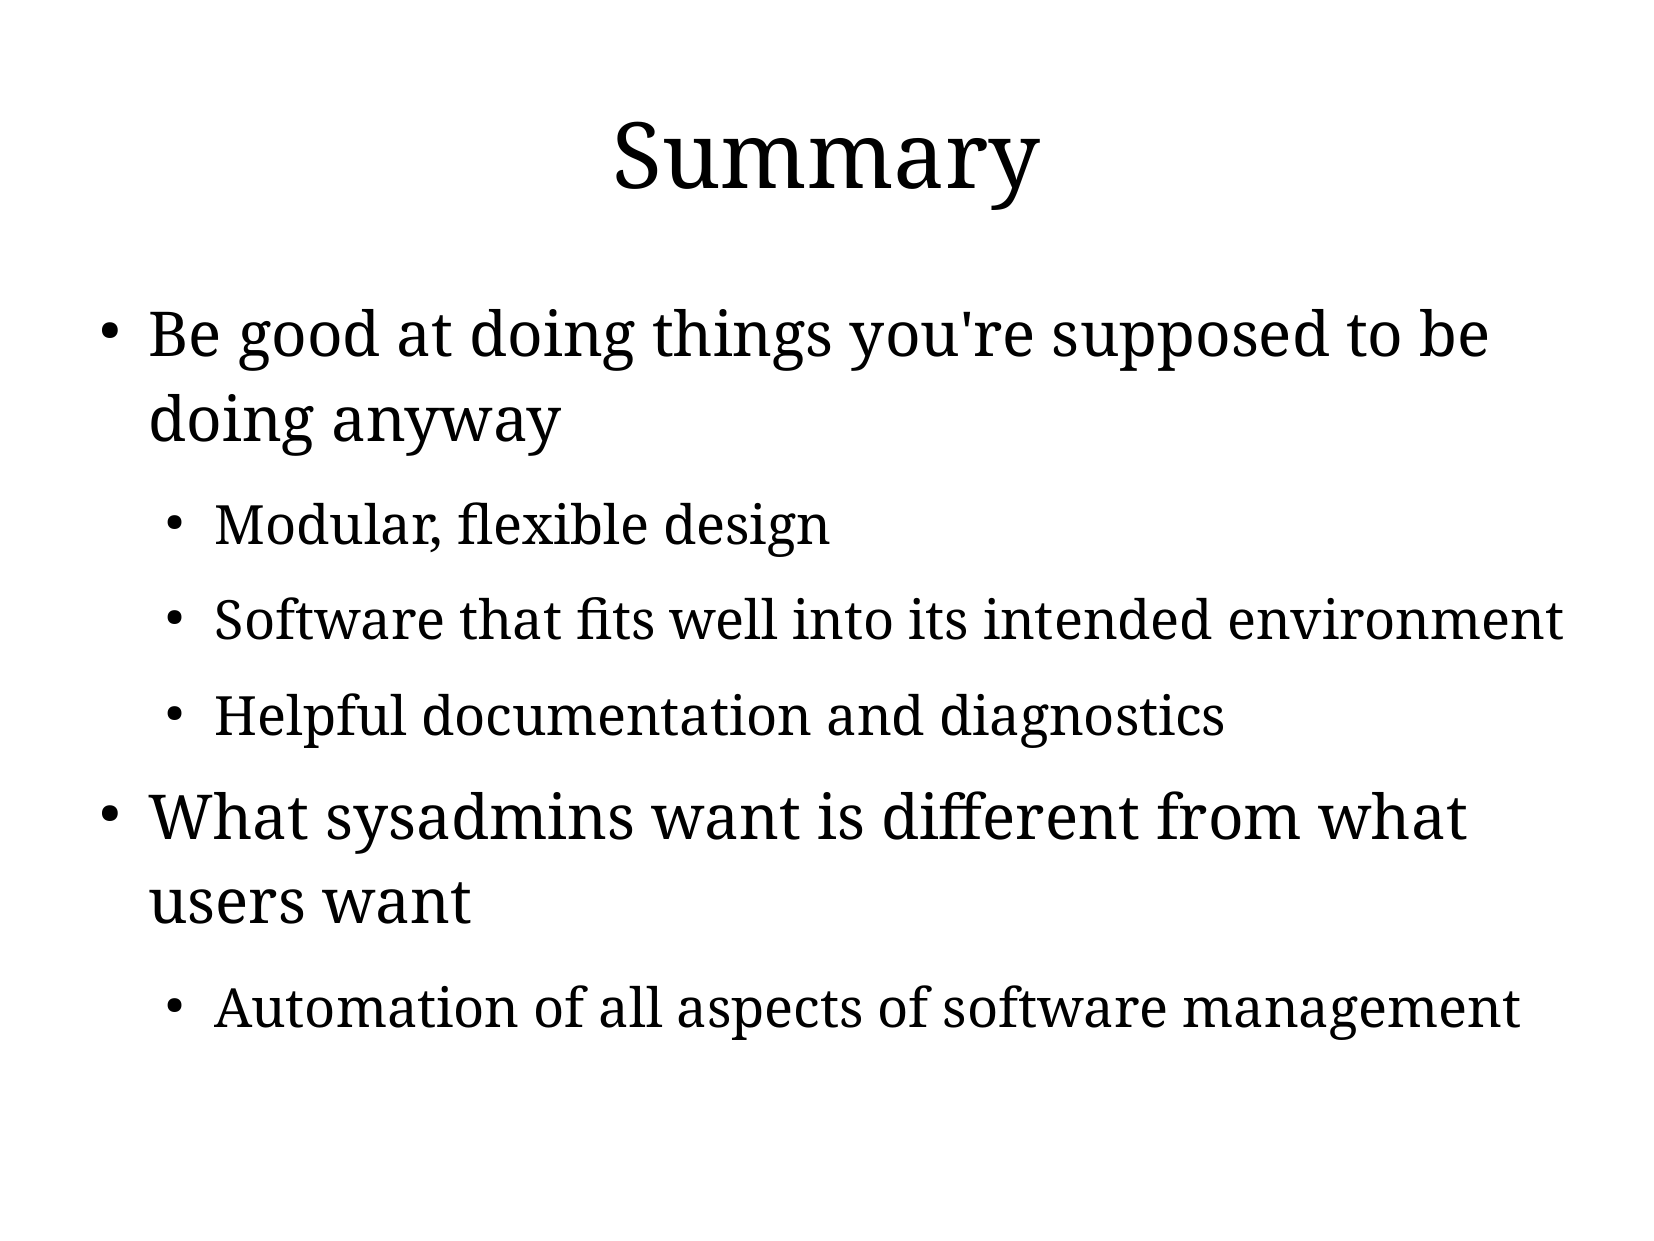

# Summary
Be good at doing things you're supposed to be doing anyway
Modular, flexible design
Software that fits well into its intended environment
Helpful documentation and diagnostics
What sysadmins want is different from what users want
Automation of all aspects of software management